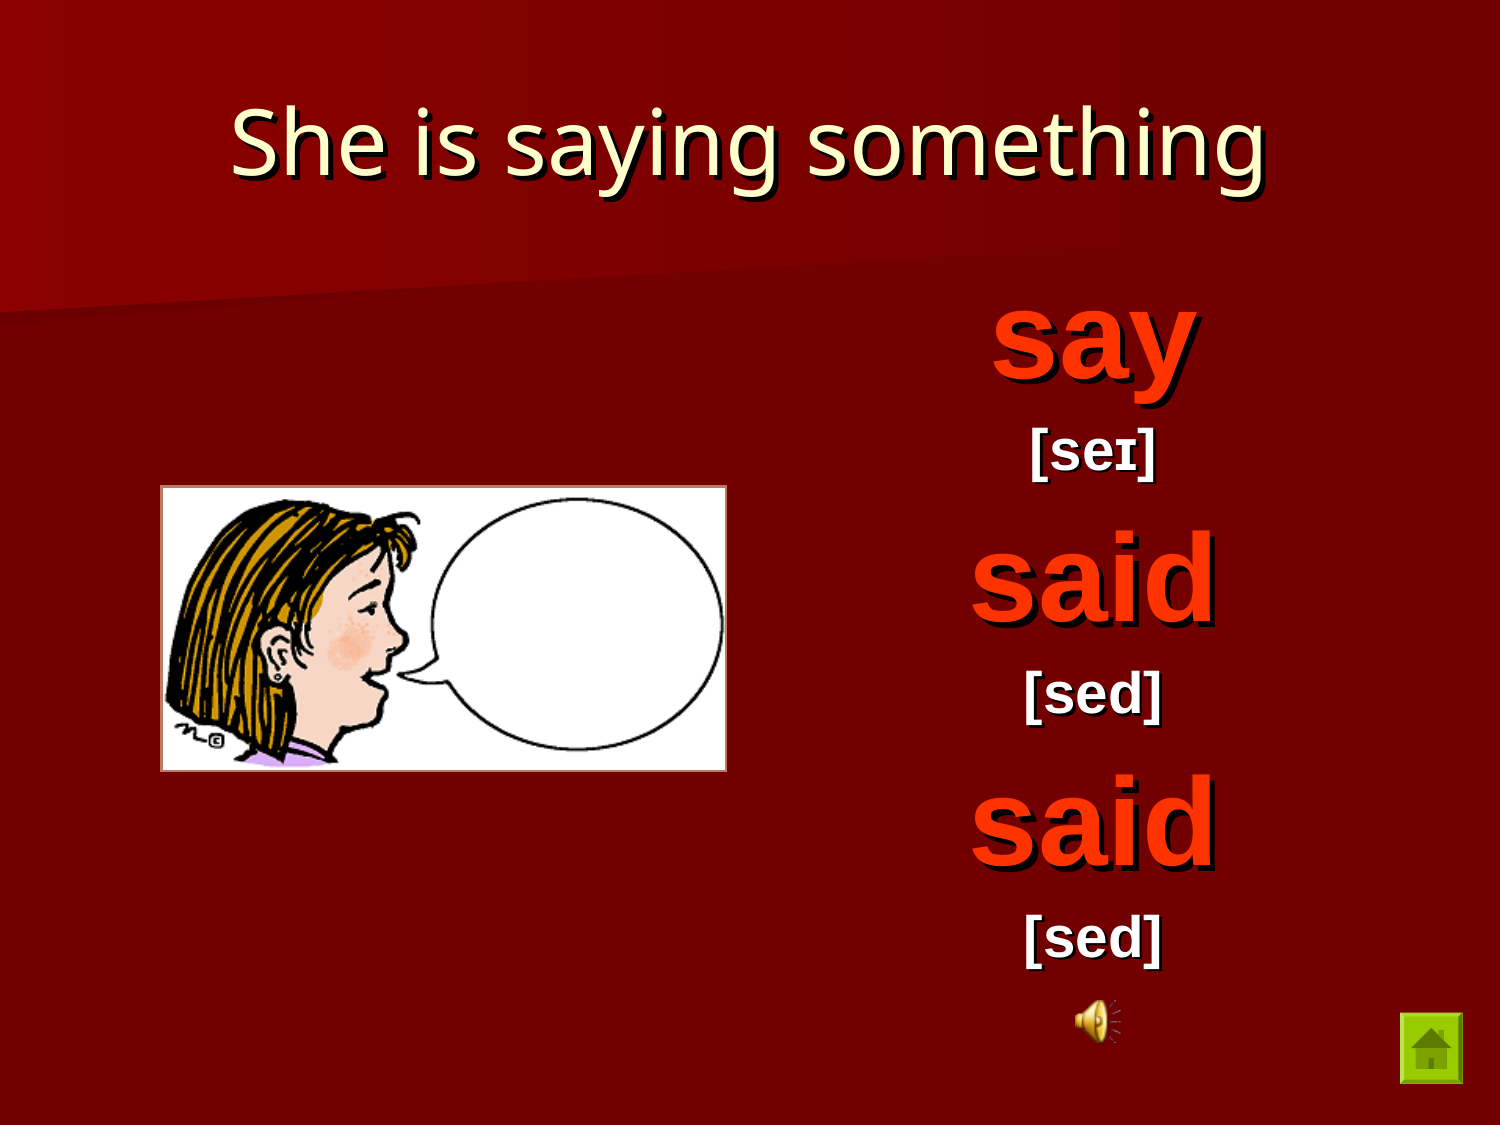

# She is saying something
say
[seɪ]
said
[sed]
said
[sed]